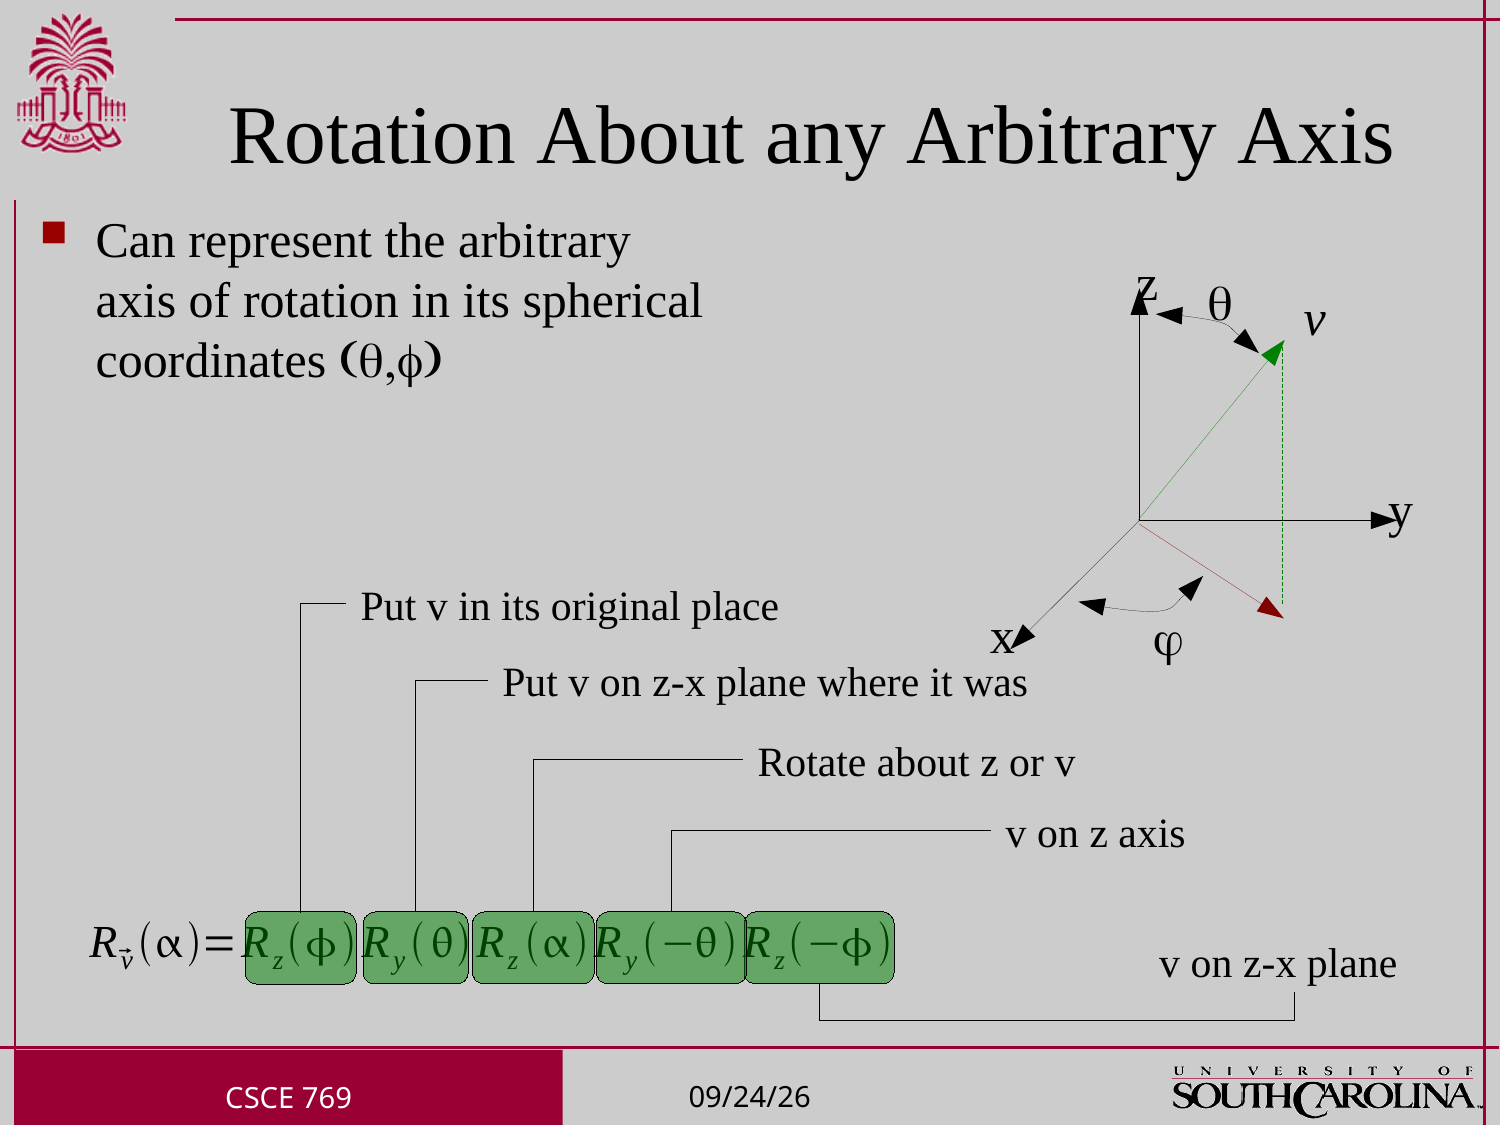

# Rotation About any Arbitrary Axis
Can represent the arbitrary axis of rotation in its spherical coordinates 
z
q
y
x

v
Put v in its original place
Put v on z-x plane where it was
Rotate about z or v
v on z axis
v on z-x plane